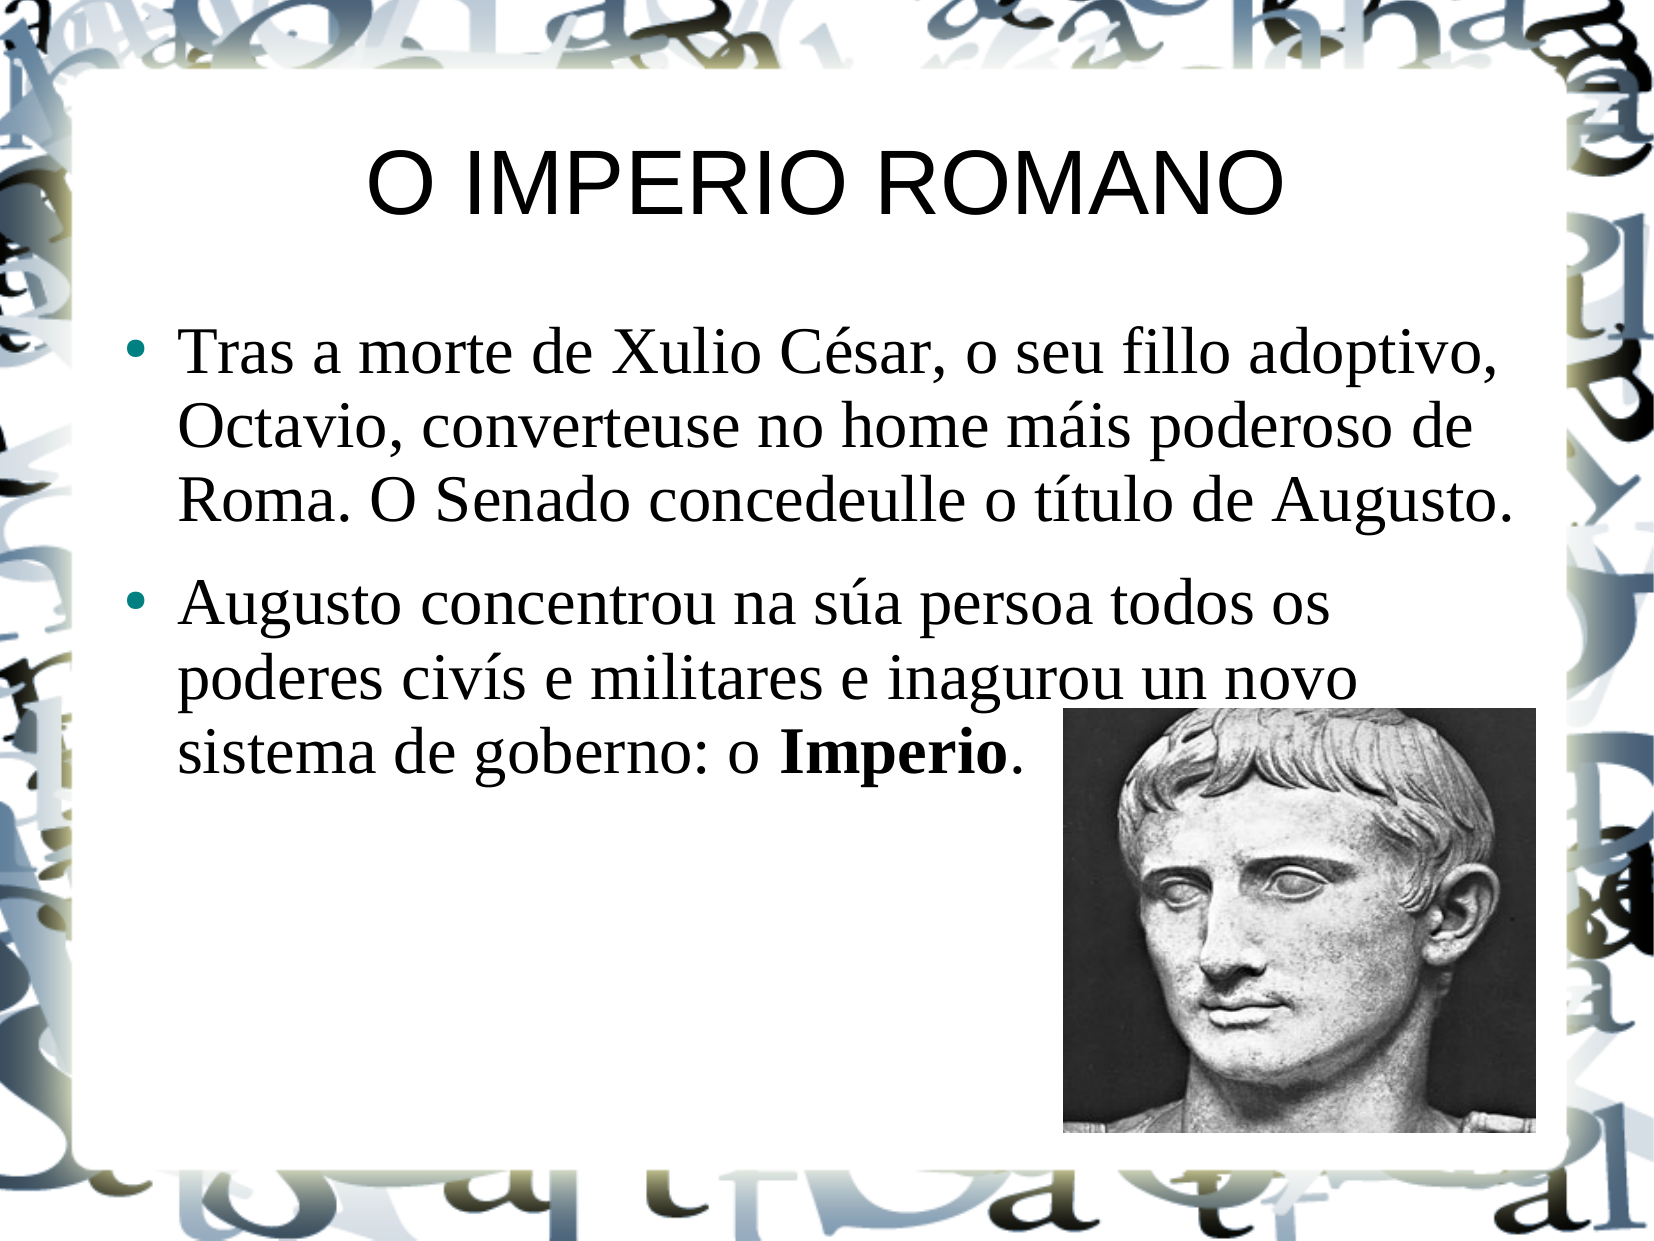

# O IMPERIO ROMANO
Tras a morte de Xulio César, o seu fillo adoptivo, Octavio, converteuse no home máis poderoso de Roma. O Senado concedeulle o título de Augusto.
Augusto concentrou na súa persoa todos os poderes civís e militares e inagurou un novo sistema de goberno: o Imperio.